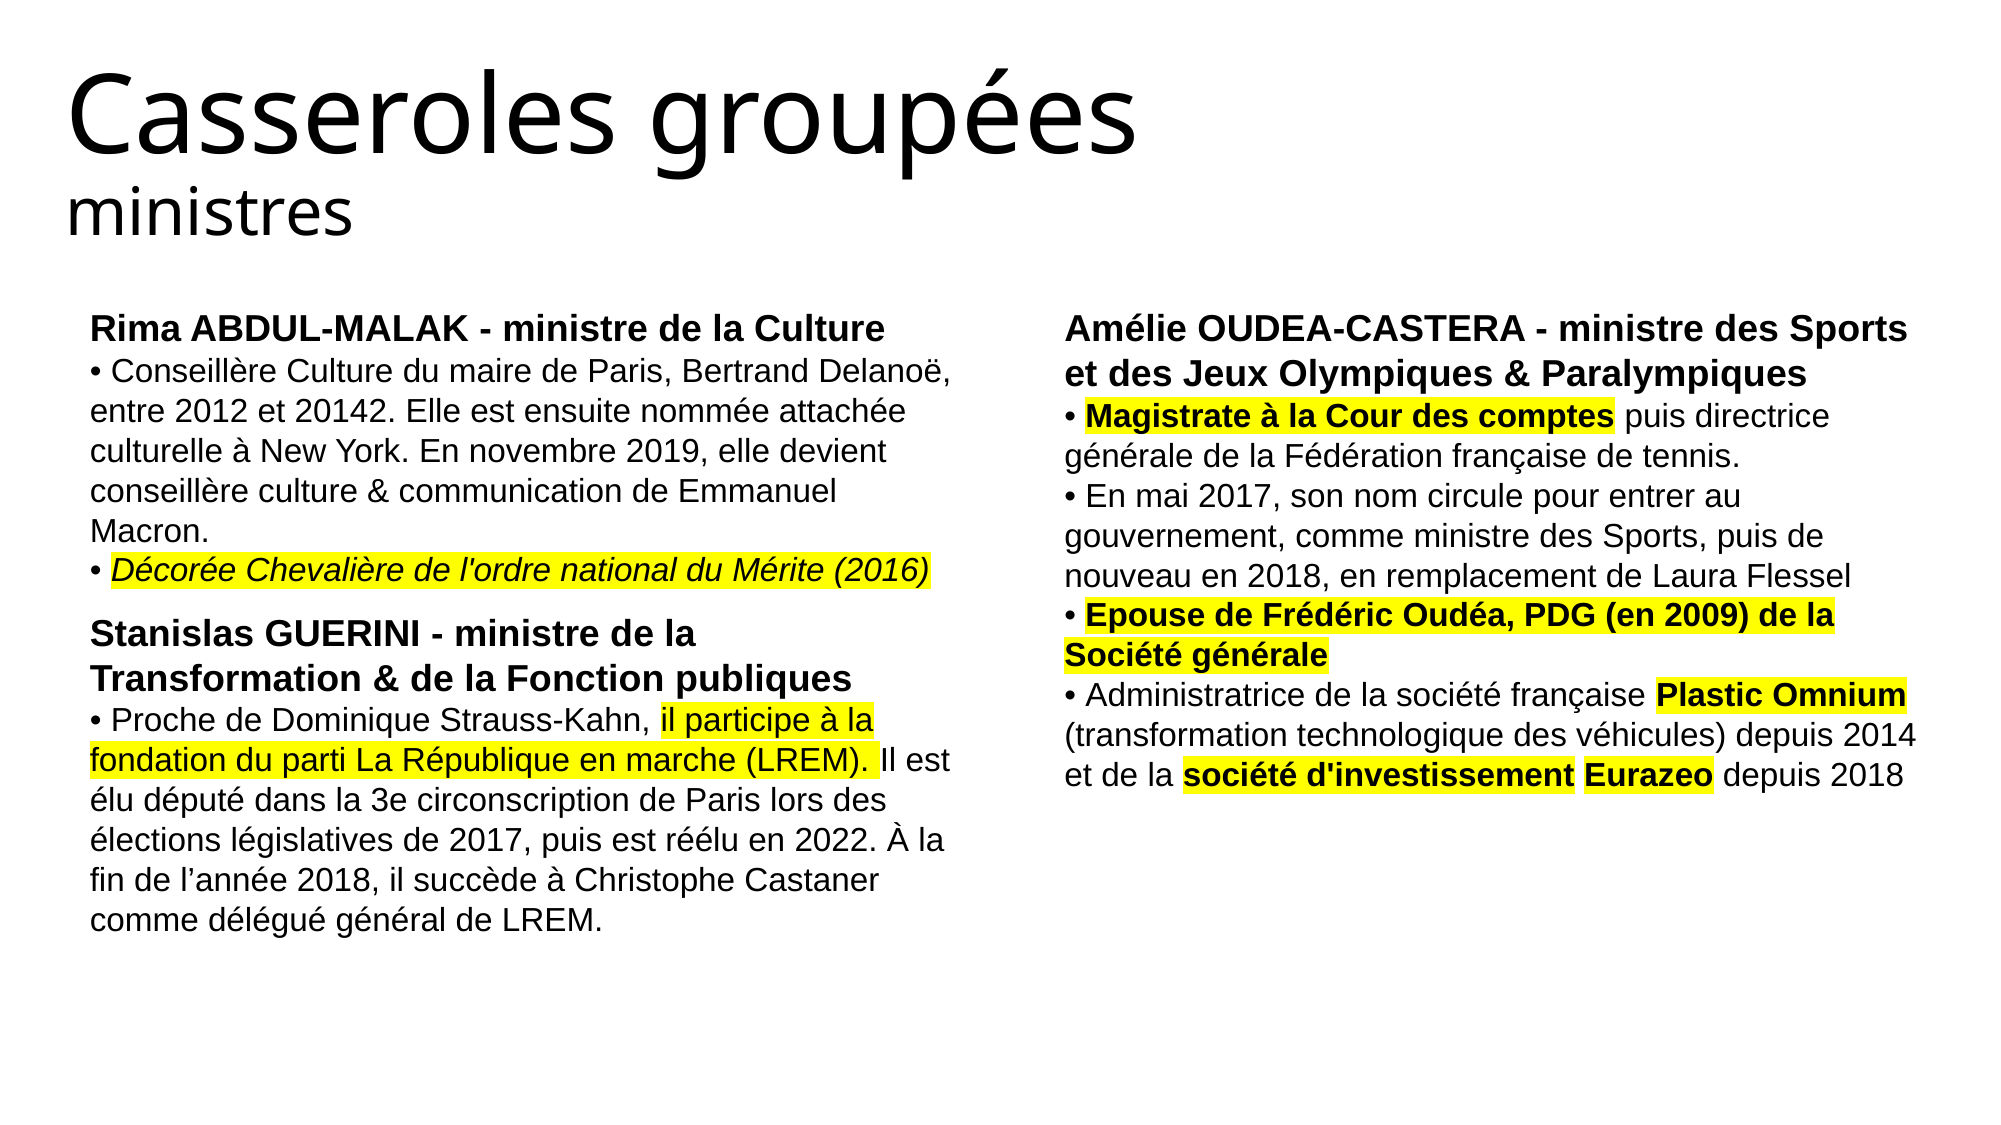

# Casseroles groupées ministres
Rima ABDUL-MALAK - ministre de la Culture
• Conseillère Culture du maire de Paris, Bertrand Delanoë, entre 2012 et 20142. Elle est ensuite nommée attachée culturelle à New York. En novembre 2019, elle devient conseillère culture & communication de Emmanuel Macron.
• Décorée Chevalière de l'ordre national du Mérite (2016)
Stanislas GUERINI - ministre de la Transformation & de la Fonction publiques
• Proche de Dominique Strauss-Kahn, il participe à la fondation du parti La République en marche (LREM). Il est élu député dans la 3e circonscription de Paris lors des élections législatives de 2017, puis est réélu en 2022. À la fin de l’année 2018, il succède à Christophe Castaner comme délégué général de LREM.
Amélie OUDEA-CASTERA - ministre des Sports et des Jeux Olympiques & Paralympiques
• Magistrate à la Cour des comptes puis directrice générale de la Fédération française de tennis.
• En mai 2017, son nom circule pour entrer au gouvernement, comme ministre des Sports, puis de nouveau en 2018, en remplacement de Laura Flessel
• Epouse de Frédéric Oudéa, PDG (en 2009) de la Société générale
• Administratrice de la société française Plastic Omnium (transformation technologique des véhicules) depuis 2014 et de la société d'investissement Eurazeo depuis 2018